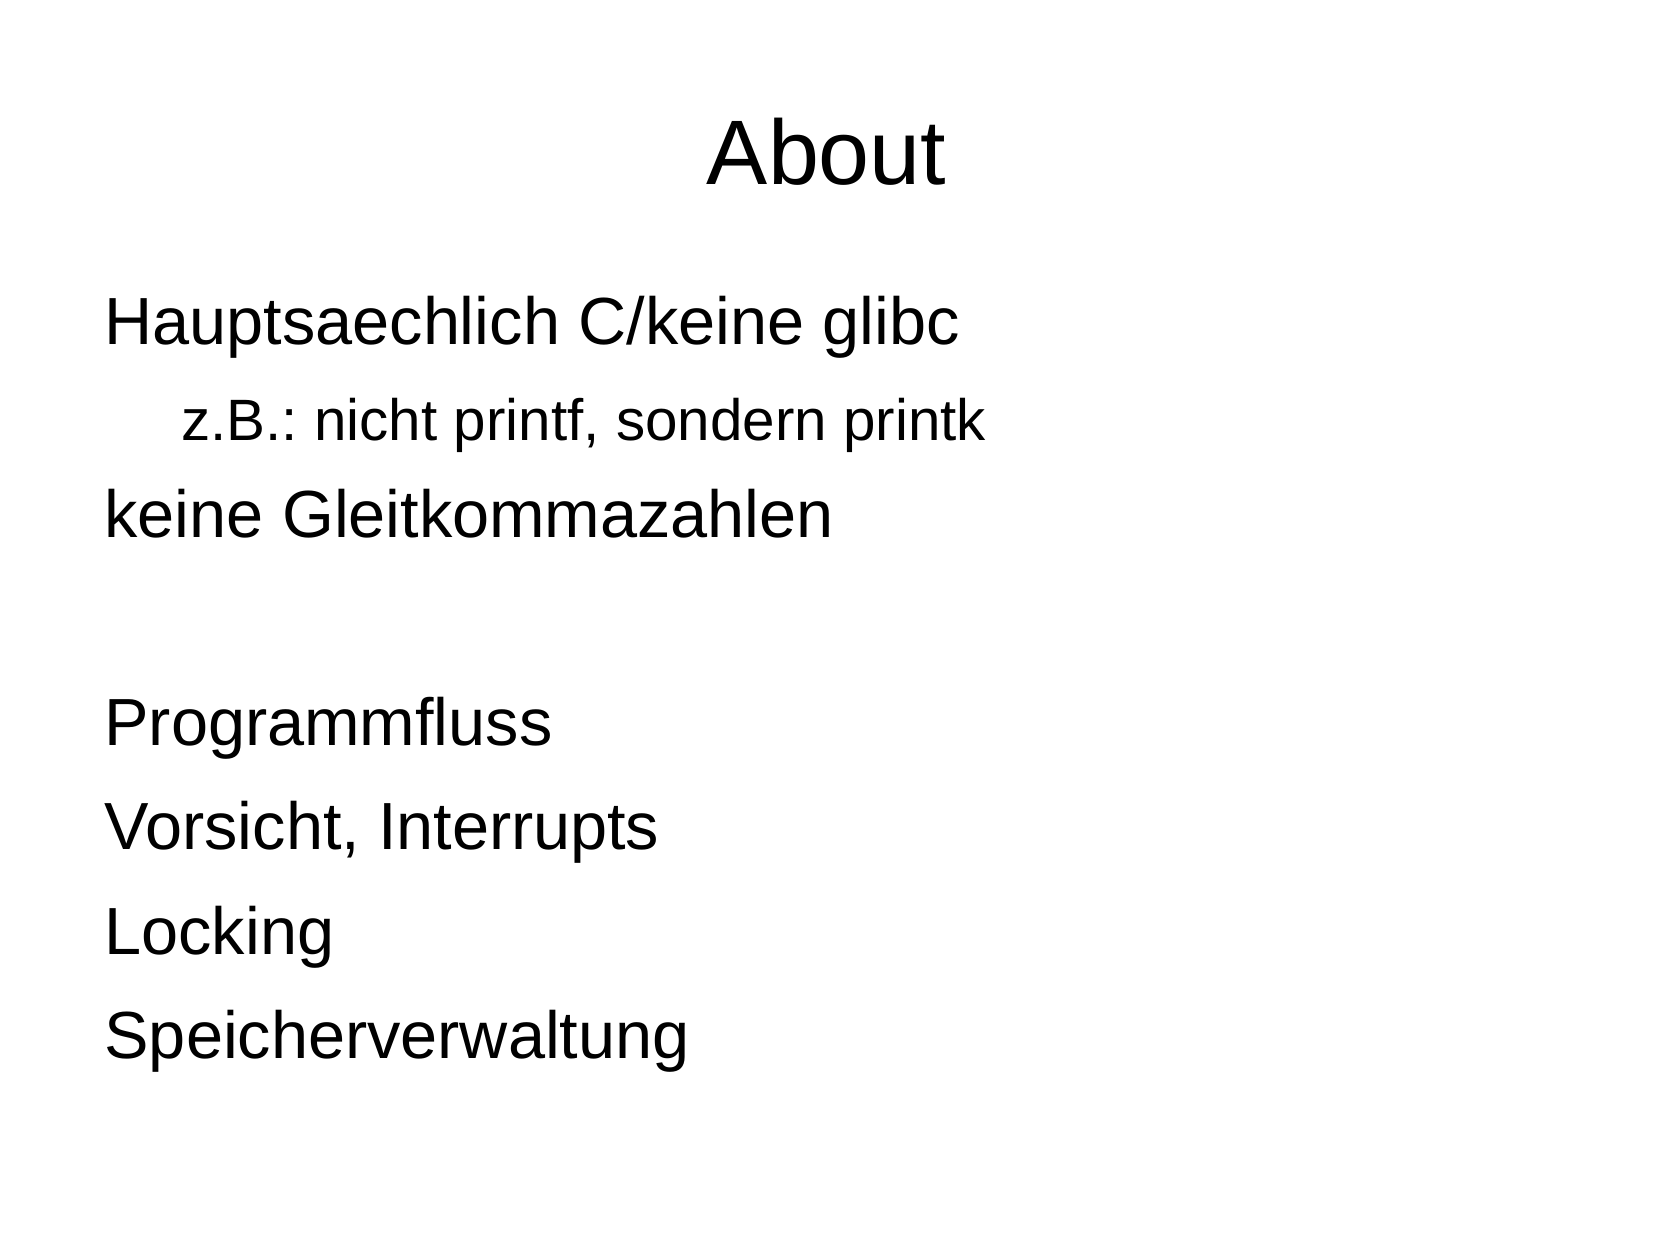

# About
Hauptsaechlich C/keine glibc
z.B.: nicht printf, sondern printk
keine Gleitkommazahlen
Programmfluss
Vorsicht, Interrupts
Locking
Speicherverwaltung